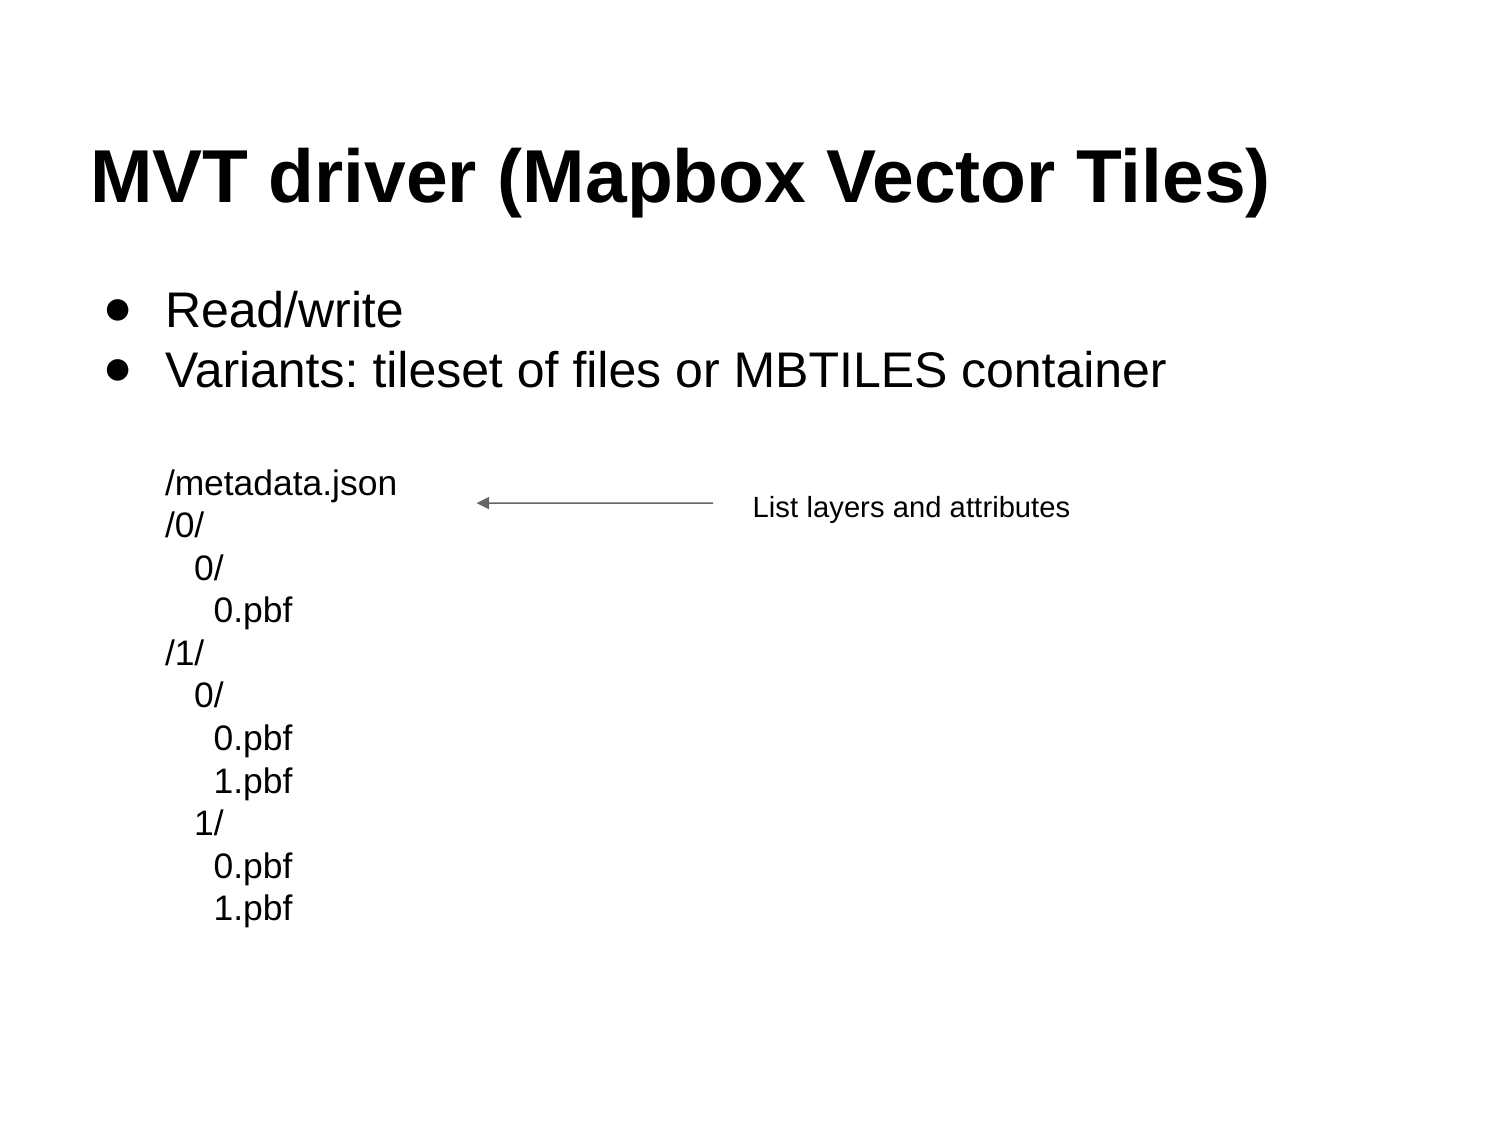

# MVT driver (Mapbox Vector Tiles)
Read/write
Variants: tileset of files or MBTILES container
/metadata.json
/0/
 0/
 0.pbf
/1/
 0/
 0.pbf
 1.pbf
 1/
 0.pbf
 1.pbf
List layers and attributes